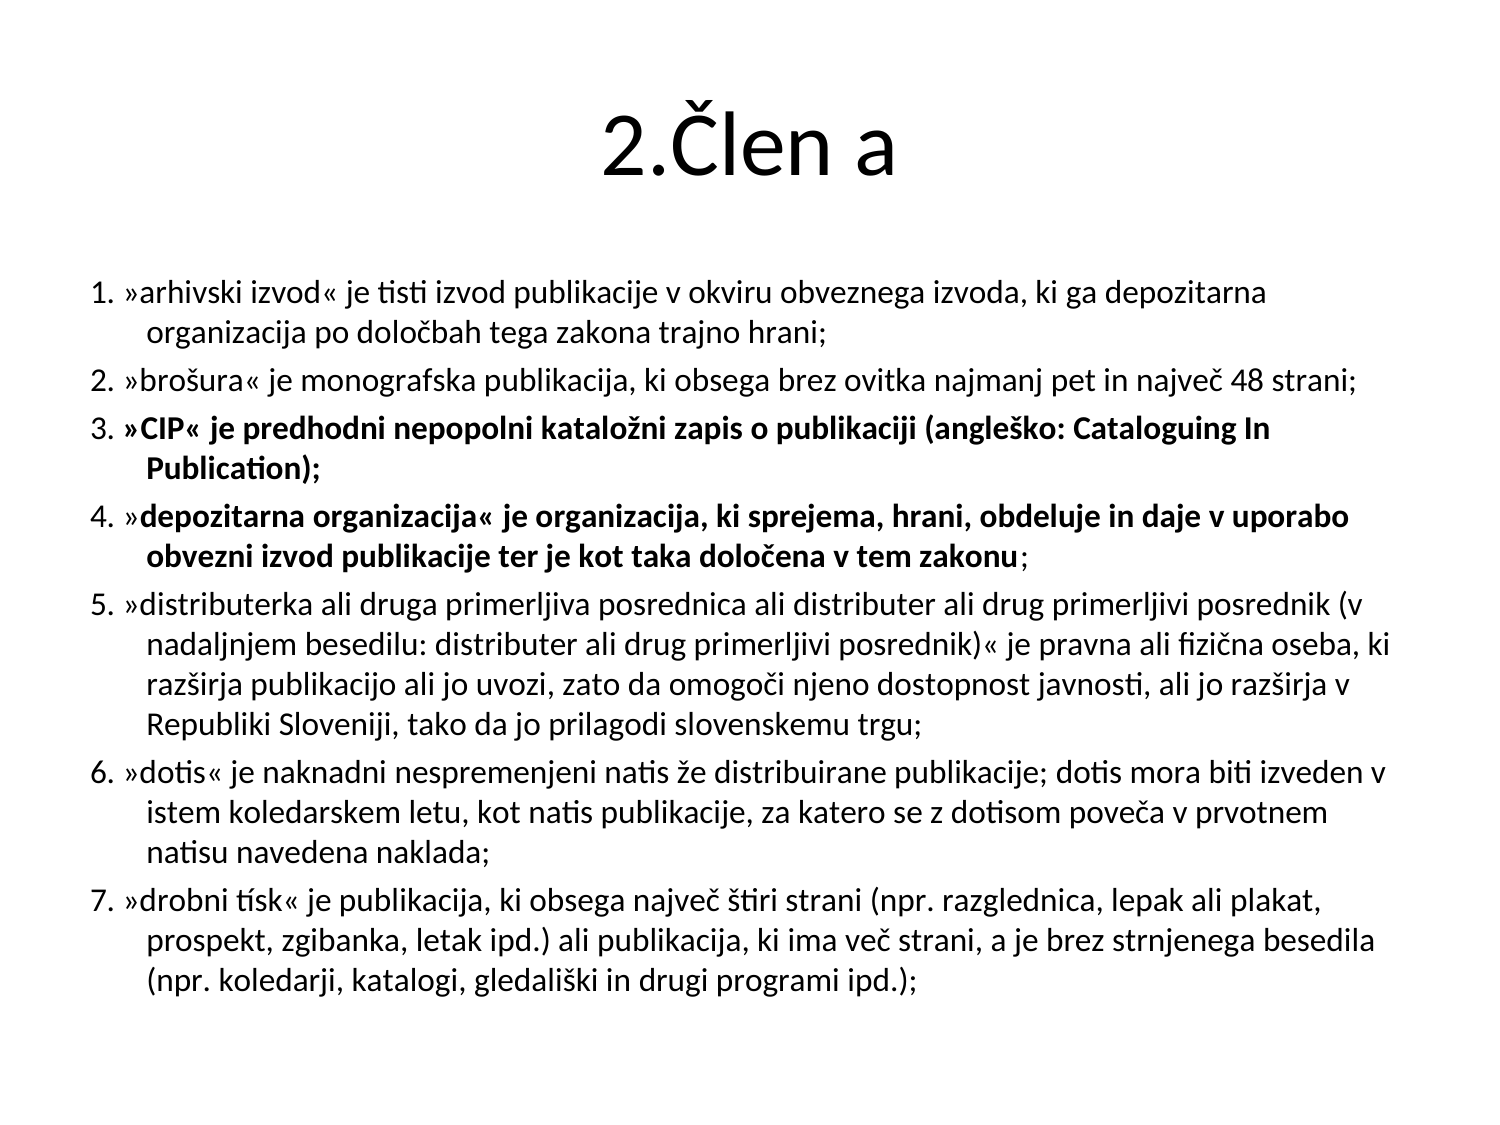

# 2.Člen a
1. »arhivski izvod« je tisti izvod publikacije v okviru obveznega izvoda, ki ga depozitarna organizacija po določbah tega zakona trajno hrani;
2. »brošura« je monografska publikacija, ki obsega brez ovitka najmanj pet in največ 48 strani;
3. »CIP« je predhodni nepopolni kataložni zapis o publikaciji (angleško: Cataloguing In Publication);
4. »depozitarna organizacija« je organizacija, ki sprejema, hrani, obdeluje in daje v uporabo obvezni izvod publikacije ter je kot taka določena v tem zakonu;
5. »distributerka ali druga primerljiva posrednica ali distributer ali drug primerljivi posrednik (v nadaljnjem besedilu: distributer ali drug primerljivi posrednik)« je pravna ali fizična oseba, ki razširja publikacijo ali jo uvozi, zato da omogoči njeno dostopnost javnosti, ali jo razširja v Republiki Sloveniji, tako da jo prilagodi slovenskemu trgu;
6. »dotis« je naknadni nespremenjeni natis že distribuirane publikacije; dotis mora biti izveden v istem koledarskem letu, kot natis publikacije, za katero se z dotisom poveča v prvotnem natisu navedena naklada;
7. »drobni tísk« je publikacija, ki obsega največ štiri strani (npr. razglednica, lepak ali plakat, prospekt, zgibanka, letak ipd.) ali publikacija, ki ima več strani, a je brez strnjenega besedila (npr. koledarji, katalogi, gledališki in drugi programi ipd.);